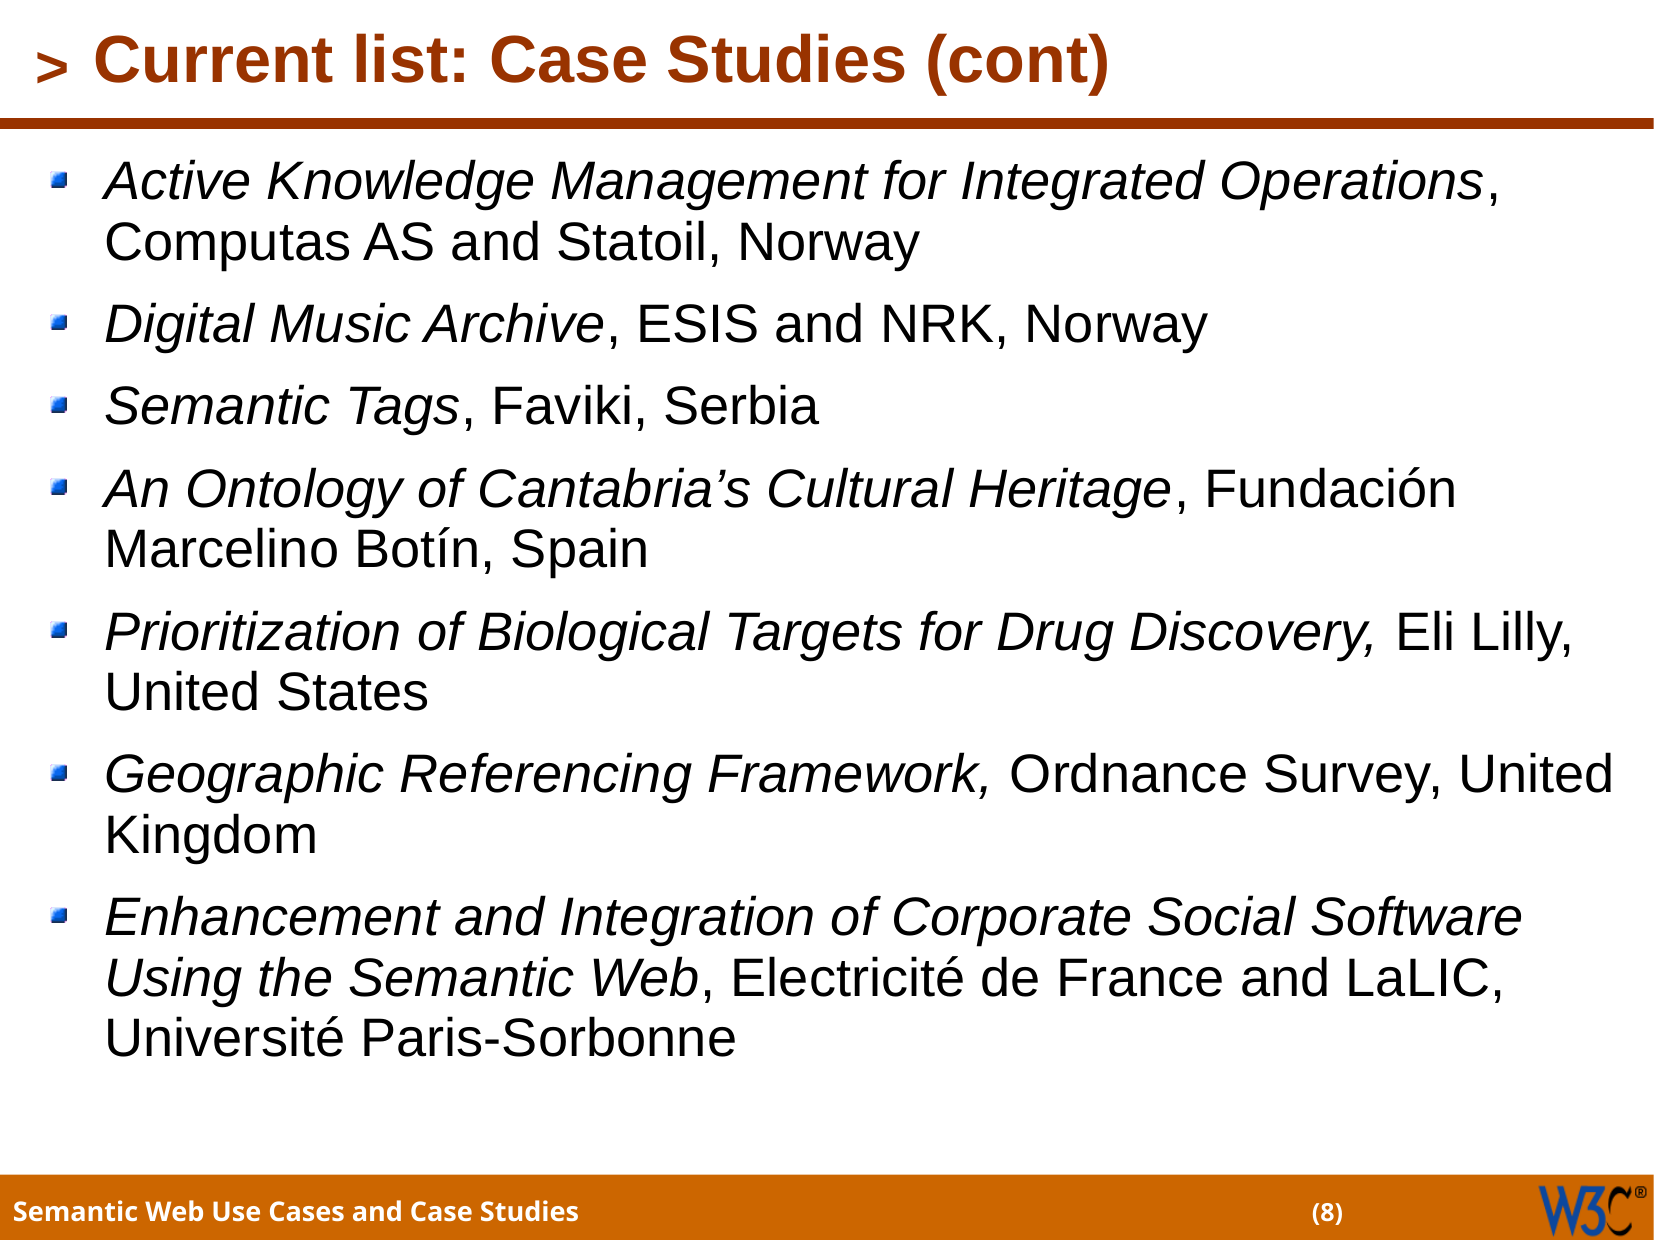

# Current list: Case Studies (cont)
Active Knowledge Management for Integrated Operations, Computas AS and Statoil, Norway
Digital Music Archive, ESIS and NRK, Norway
Semantic Tags, Faviki, Serbia
An Ontology of Cantabria’s Cultural Heritage, Fundación Marcelino Botín, Spain
Prioritization of Biological Targets for Drug Discovery, Eli Lilly, United States
Geographic Referencing Framework, Ordnance Survey, United Kingdom
Enhancement and Integration of Corporate Social Software Using the Semantic Web, Electricité de France and LaLIC, Université Paris-Sorbonne